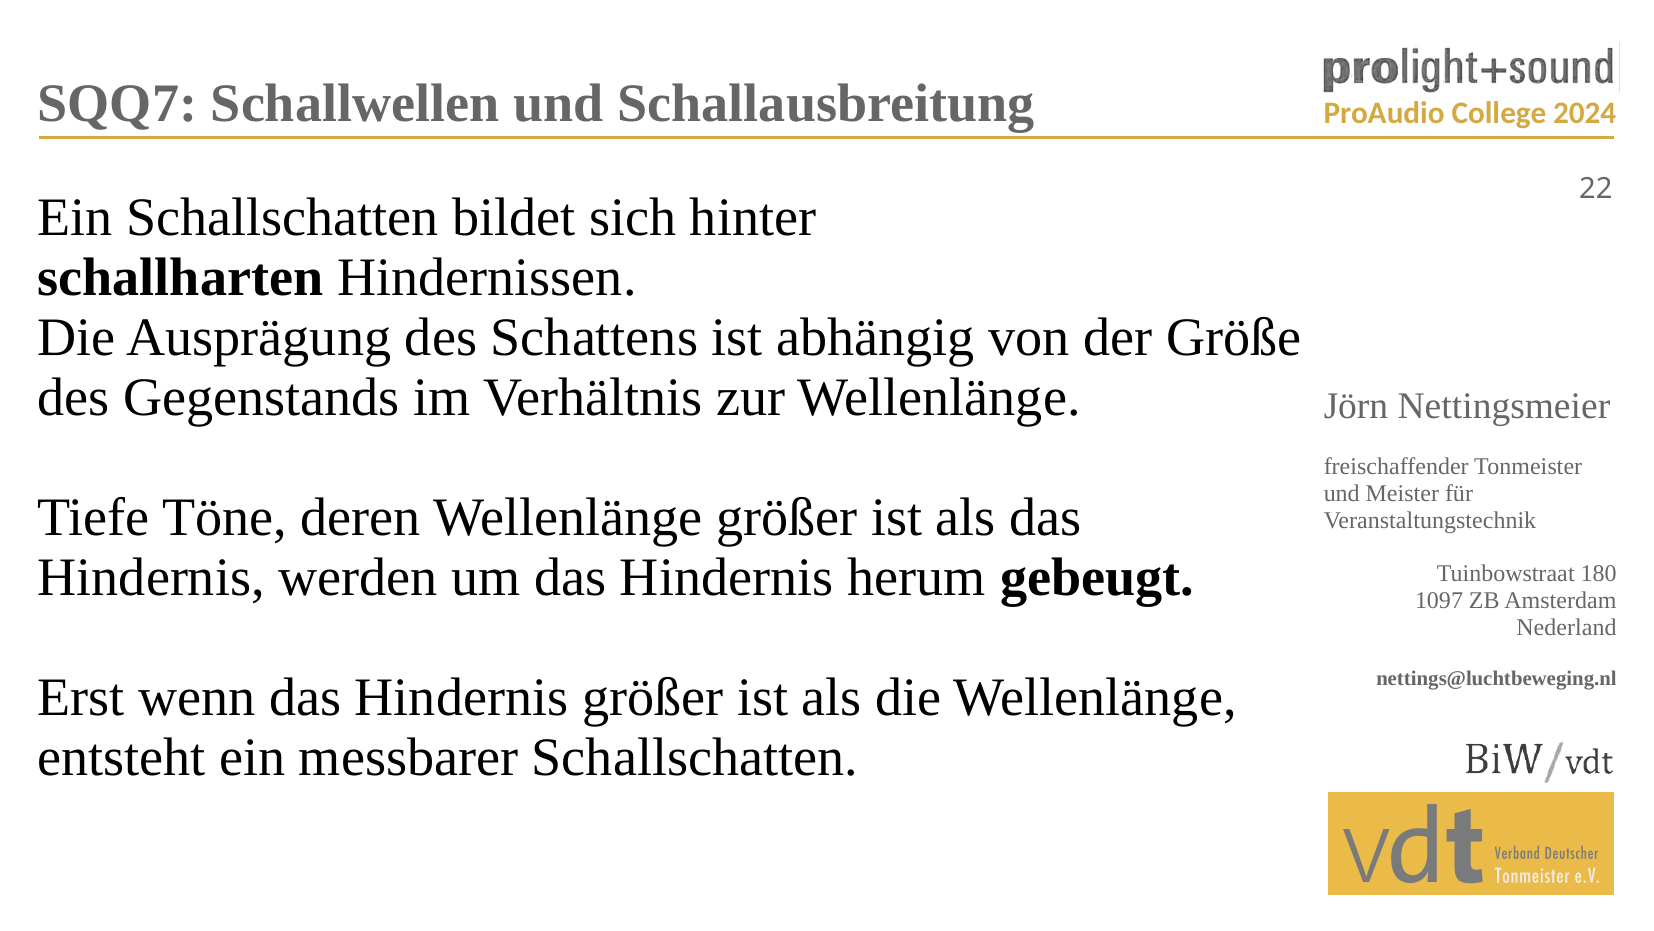

# SQQ7: Schallwellen und Schallausbreitung
22
Ein Schallschatten bildet sich hinter
schallharten Hindernissen.
Die Ausprägung des Schattens ist abhängig von der Größe des Gegenstands im Verhältnis zur Wellenlänge.
Tiefe Töne, deren Wellenlänge größer ist als das Hindernis, werden um das Hindernis herum gebeugt.
Erst wenn das Hindernis größer ist als die Wellenlänge, entsteht ein messbarer Schallschatten.